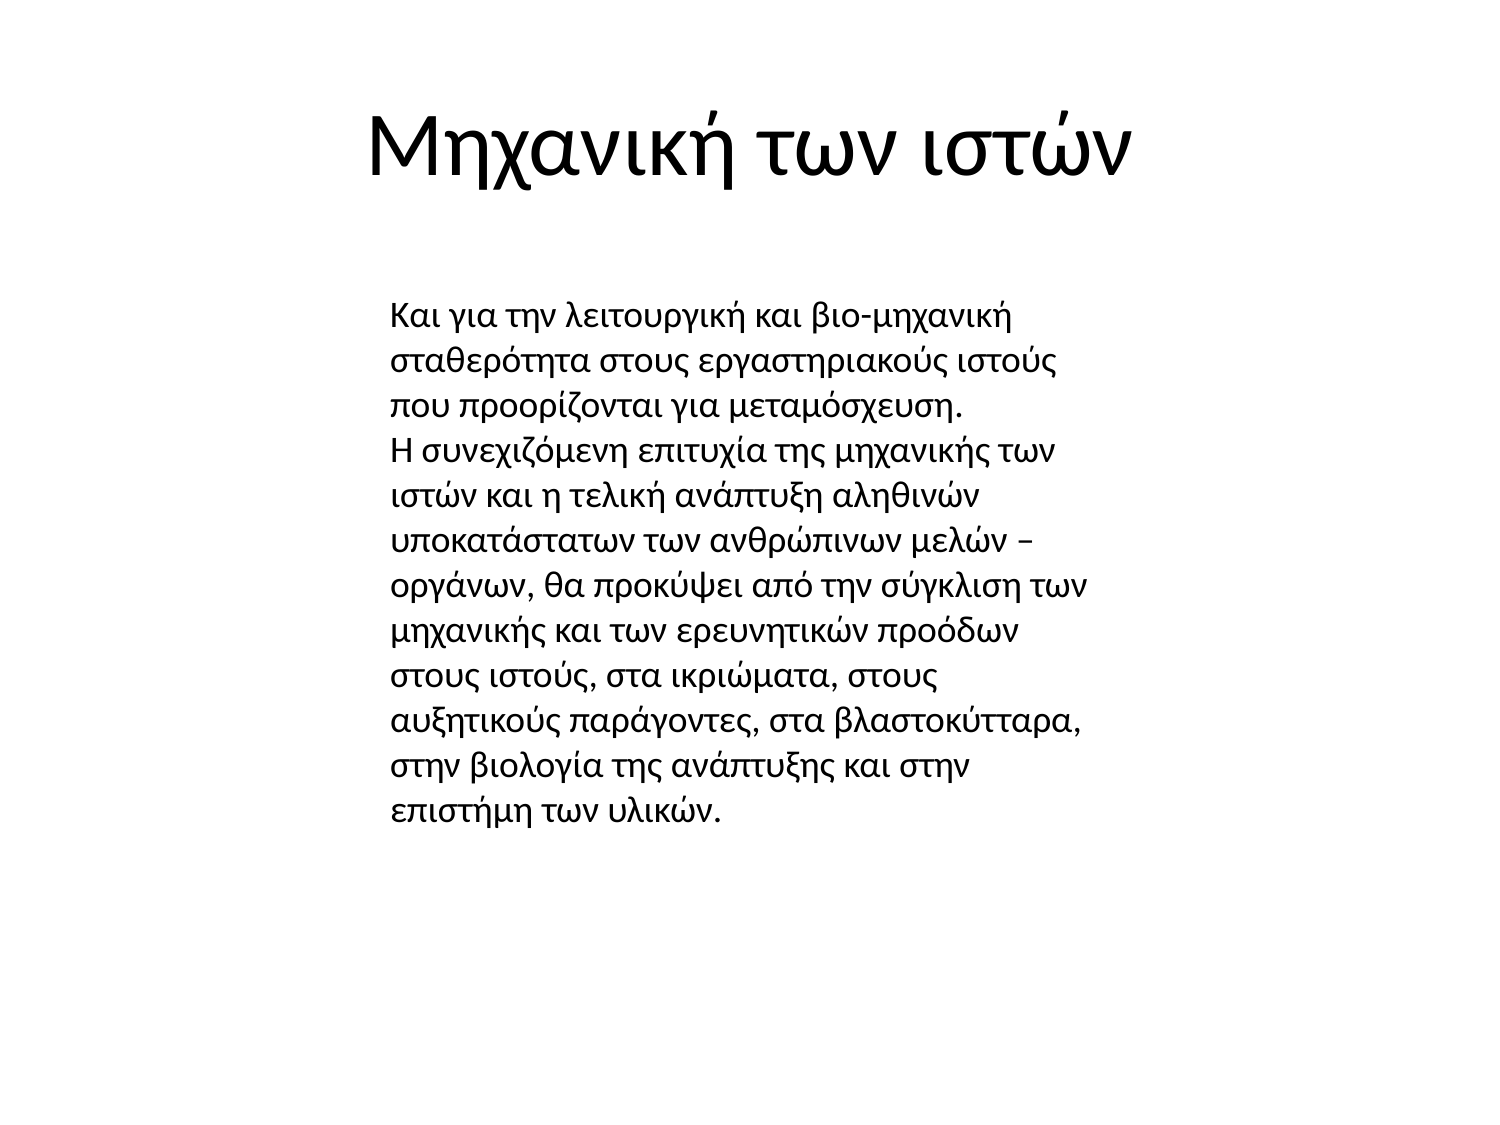

# Μηχανική των ιστών
Και για την λειτουργική και βιο-μηχανική σταθερότητα στους εργαστηριακούς ιστούς που προορίζονται για μεταμόσχευση.
Η συνεχιζόμενη επιτυχία της μηχανικής των ιστών και η τελική ανάπτυξη αληθινών υποκατάστατων των ανθρώπινων μελών – οργάνων, θα προκύψει από την σύγκλιση των μηχανικής και των ερευνητικών προόδων στους ιστούς, στα ικριώματα, στους αυξητικούς παράγοντες, στα βλαστοκύτταρα, στην βιολογία της ανάπτυξης και στην επιστήμη των υλικών.